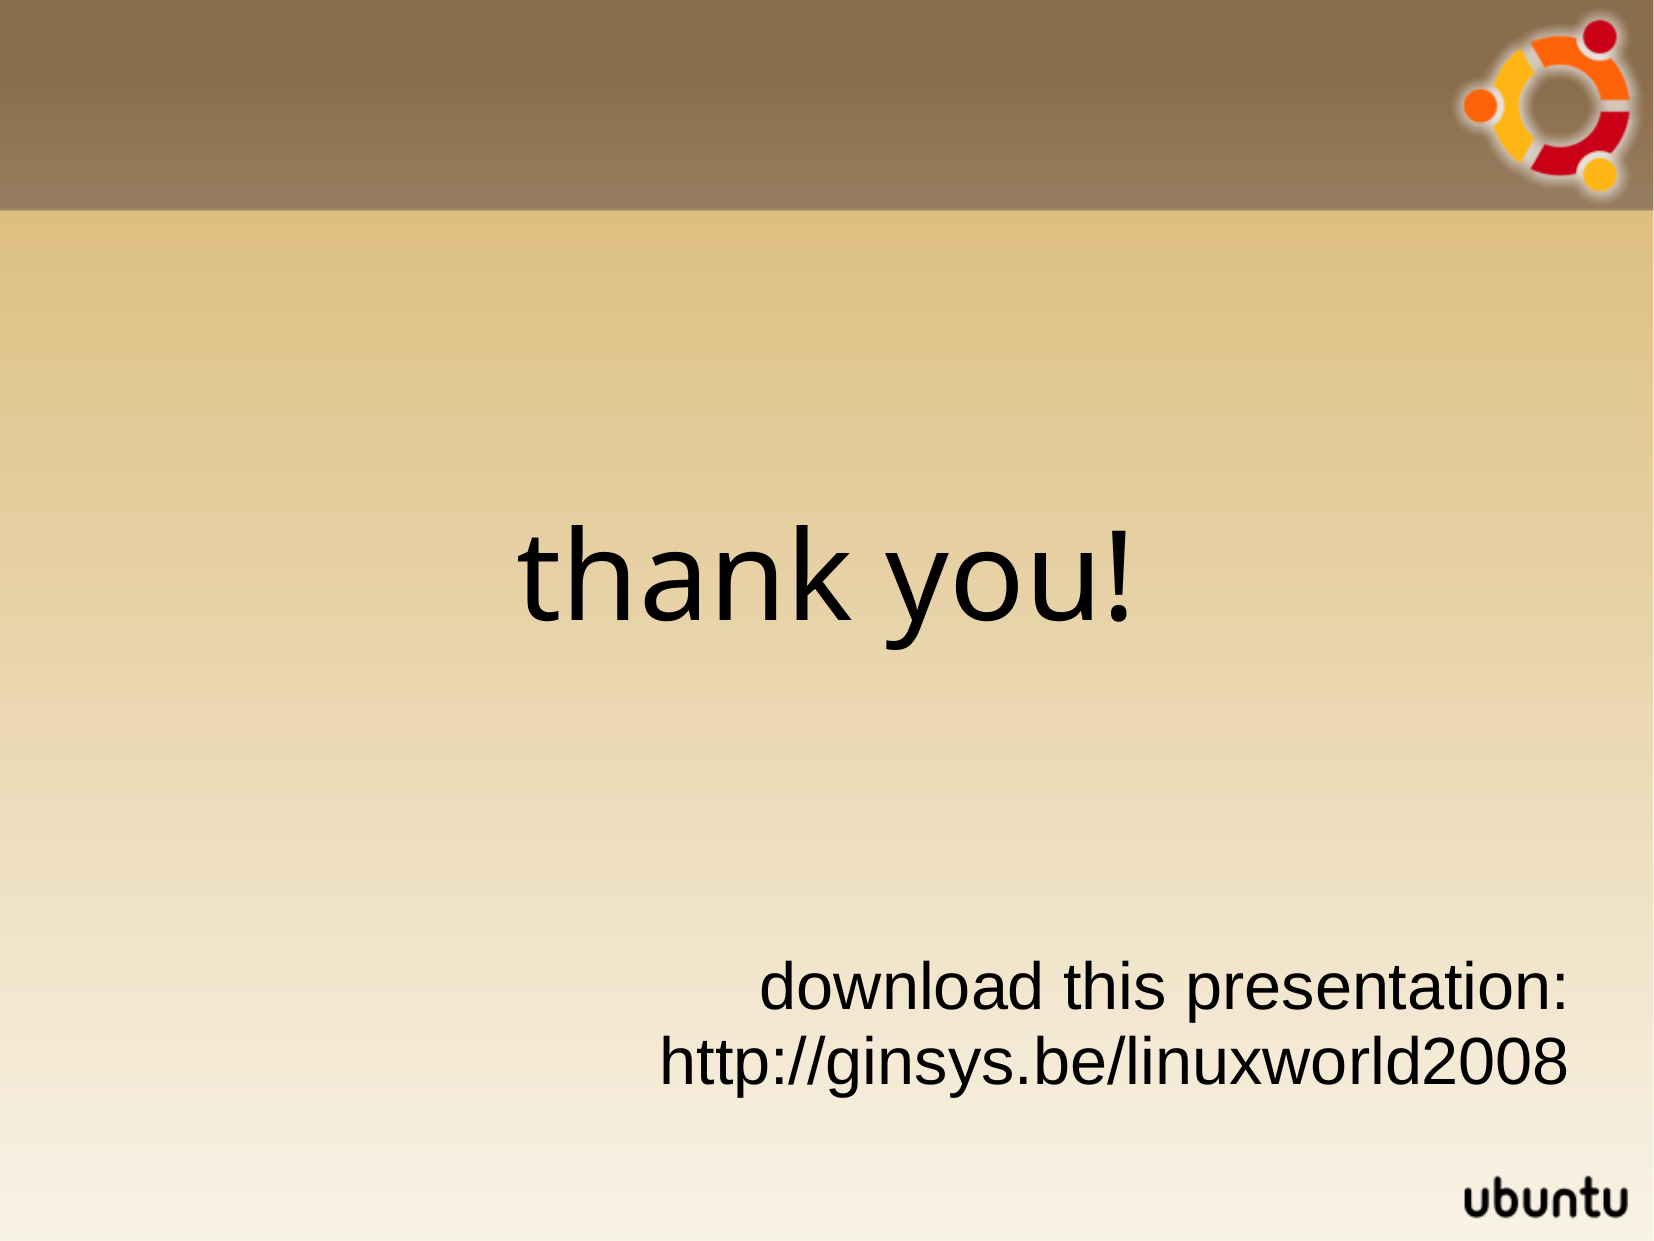

# thank you!
download this presentation:
http://ginsys.be/linuxworld2008